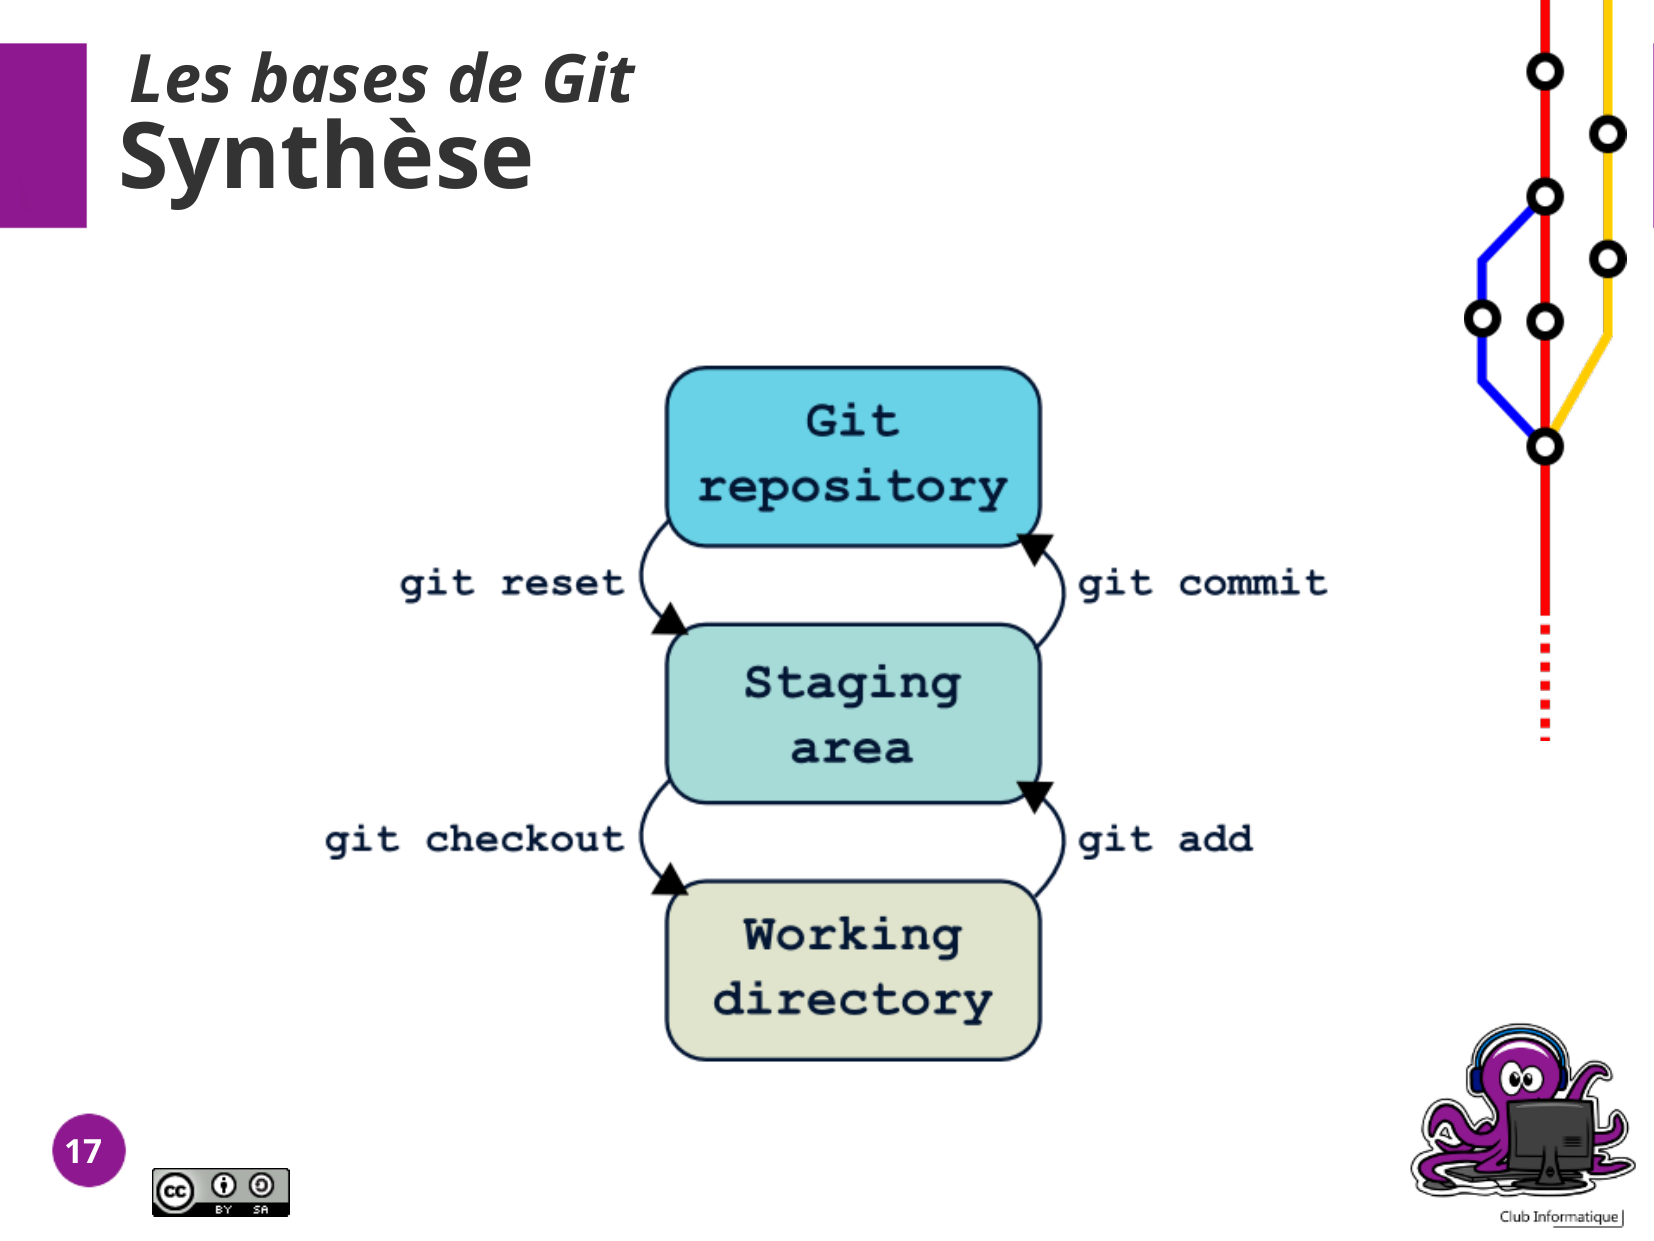

Les bases de Git
# Synthèse
17